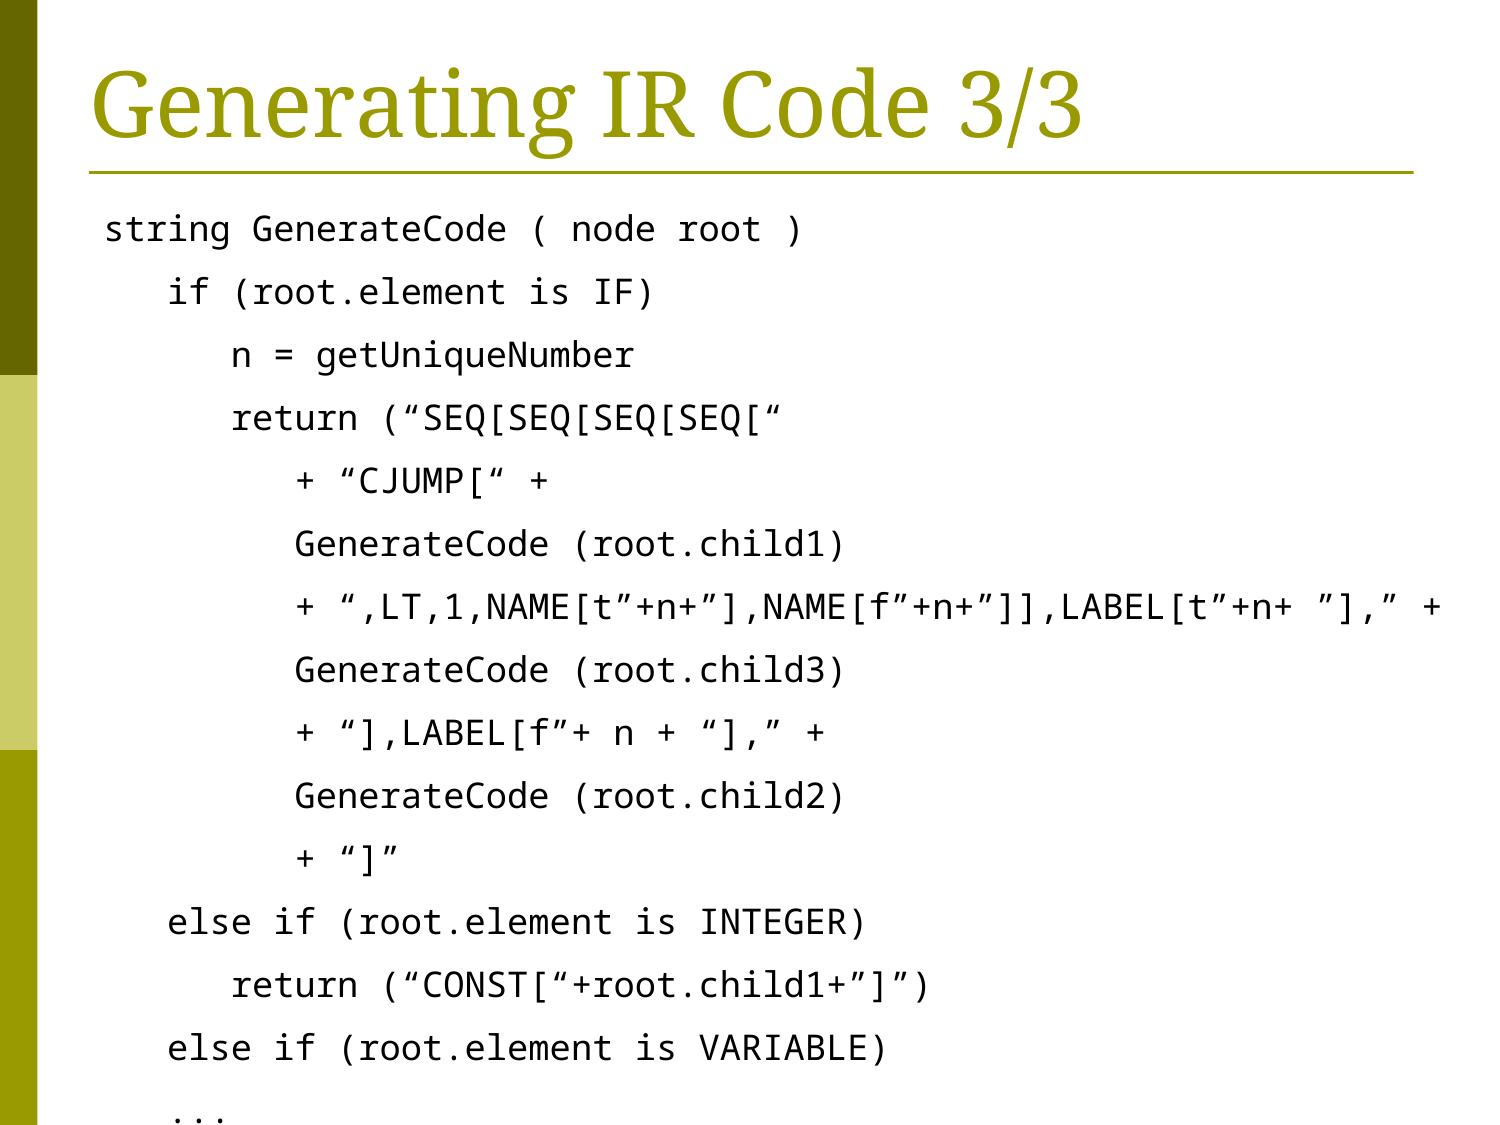

# Generating IR Code 3/3
string GenerateCode ( node root )
 if (root.element is IF)
 n = getUniqueNumber
 return (“SEQ[SEQ[SEQ[SEQ[“
 + “CJUMP[“ +
 GenerateCode (root.child1)
 + “,LT,1,NAME[t”+n+”],NAME[f”+n+”]],LABEL[t”+n+ ”],” +
 GenerateCode (root.child3)
 + “],LABEL[f”+ n + “],” +
 GenerateCode (root.child2)
 + “]”
 else if (root.element is INTEGER)
 return (“CONST[“+root.child1+”]”)
 else if (root.element is VARIABLE)
 ...